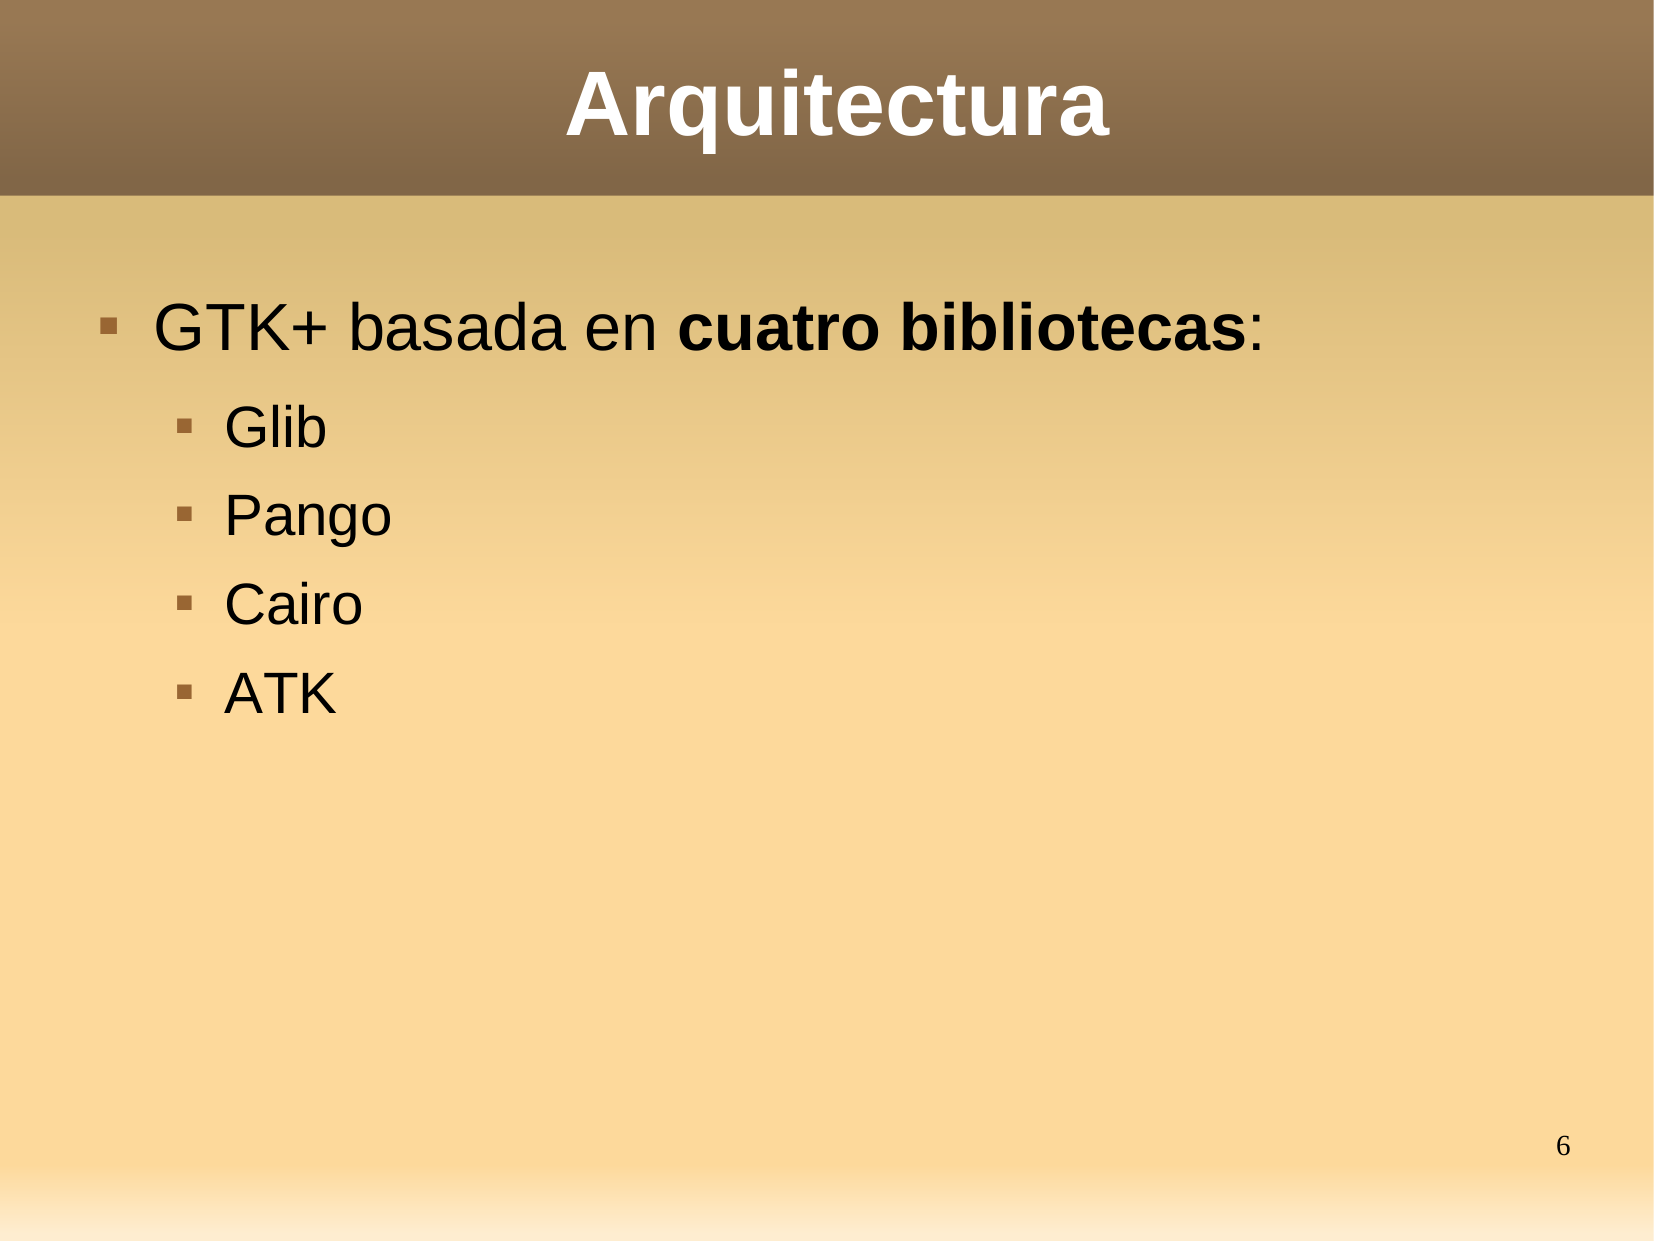

# Arquitectura
GTK+ basada en cuatro bibliotecas:
Glib
Pango
Cairo
ATK
6